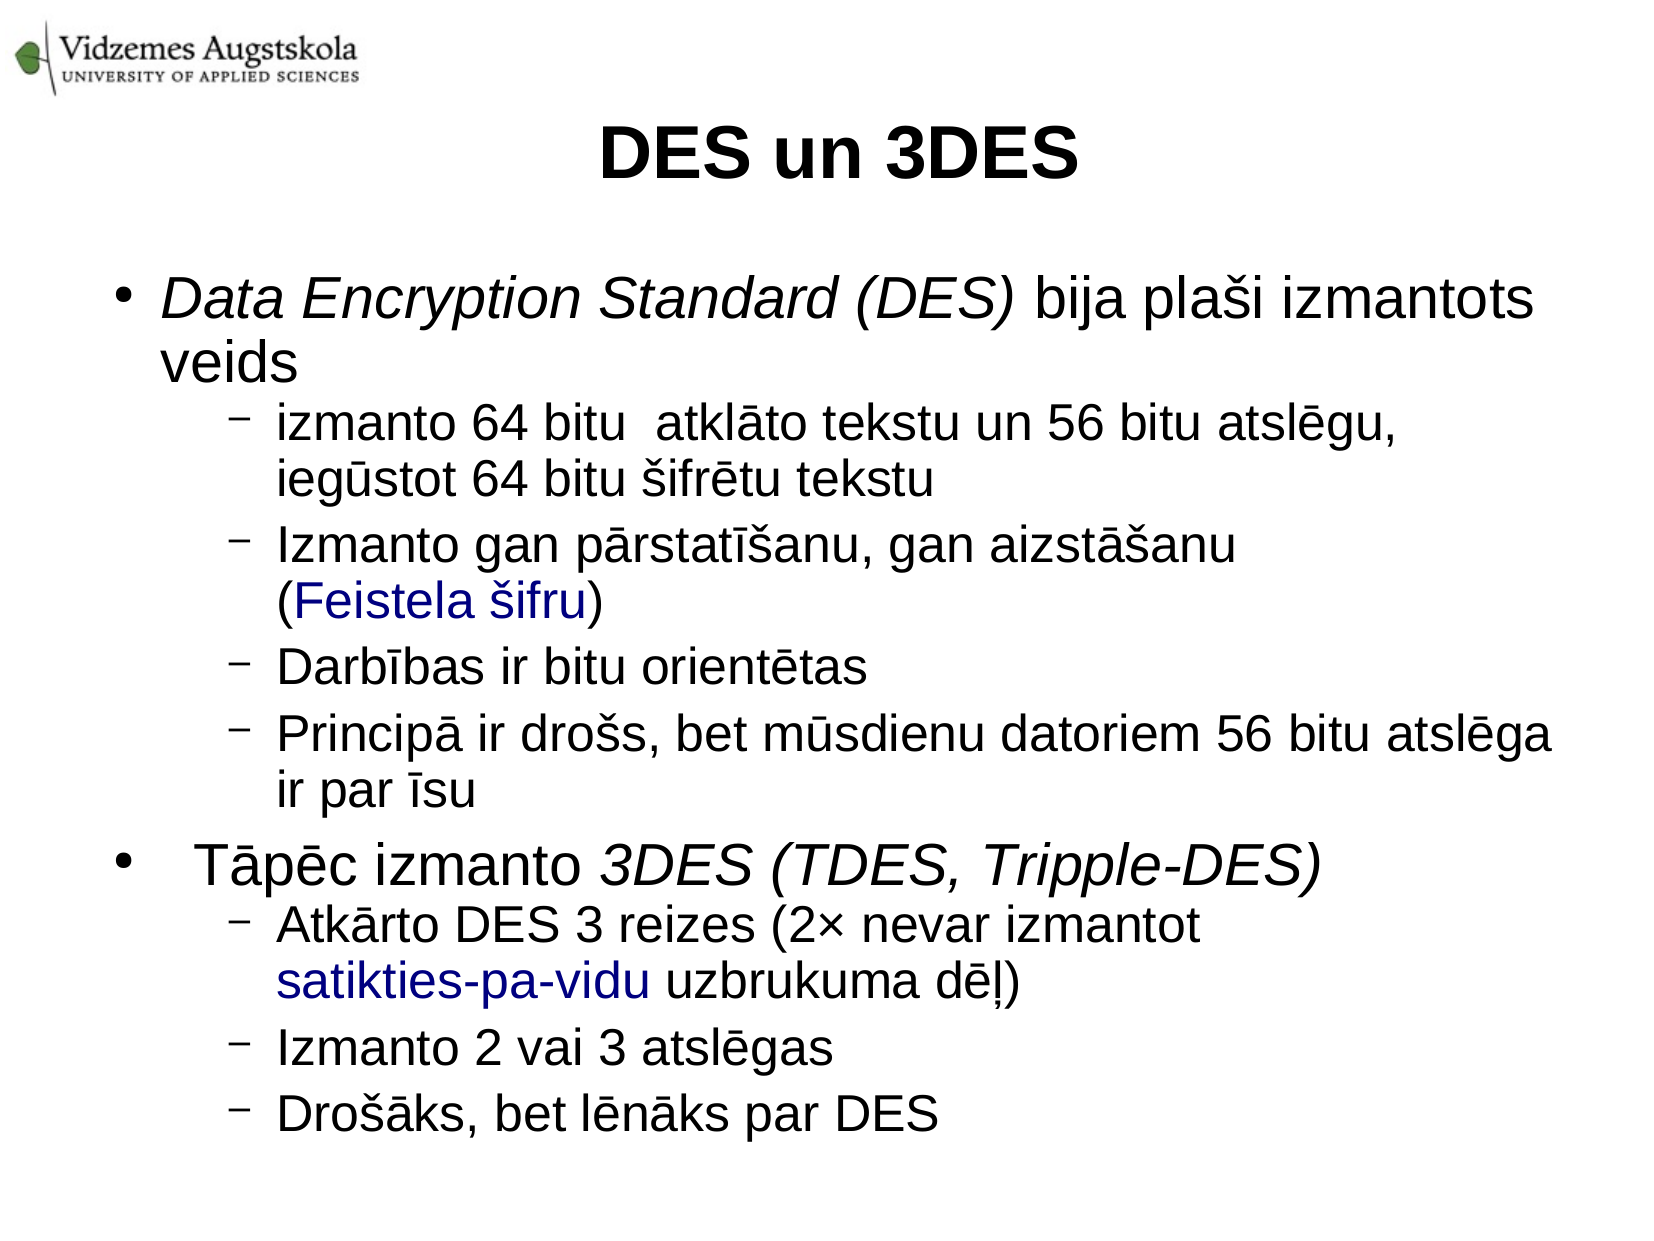

# DES un 3DES
Data Encryption Standard (DES) bija plaši izmantots veids
izmanto 64 bitu atklāto tekstu un 56 bitu atslēgu, iegūstot 64 bitu šifrētu tekstu
Izmanto gan pārstatīšanu, gan aizstāšanu
(Feistela šifru)
Darbības ir bitu orientētas
Principā ir drošs, bet mūsdienu datoriem 56 bitu atslēga ir par īsu
 Tāpēc izmanto 3DES (TDES, Tripple-DES)
Atkārto DES 3 reizes (2× nevar izmantot satikties-pa-vidu uzbrukuma dēļ)
Izmanto 2 vai 3 atslēgas
Drošāks, bet lēnāks par DES